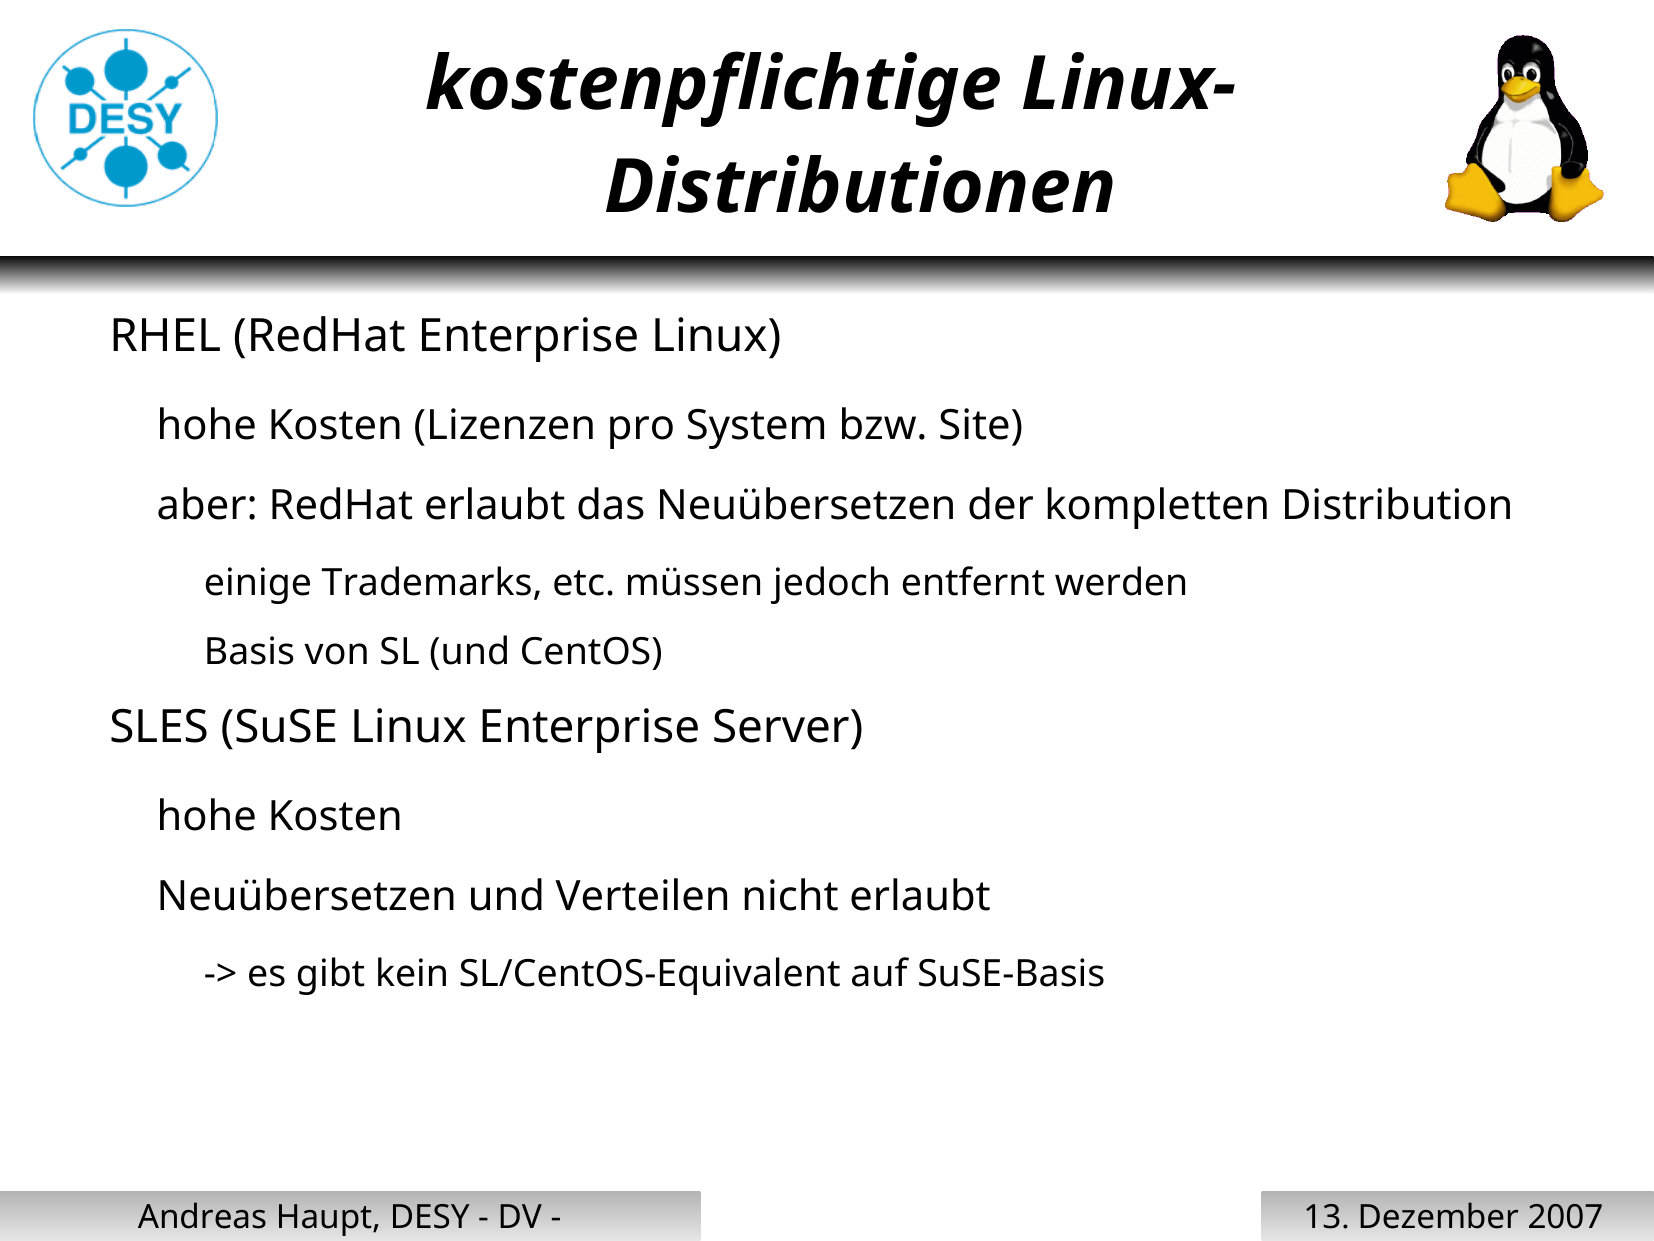

# kostenpflichtige Linux-Distributionen
RHEL (RedHat Enterprise Linux)
hohe Kosten (Lizenzen pro System bzw. Site)
aber: RedHat erlaubt das Neuübersetzen der kompletten Distribution
einige Trademarks, etc. müssen jedoch entfernt werden
Basis von SL (und CentOS)
SLES (SuSE Linux Enterprise Server)
hohe Kosten
Neuübersetzen und Verteilen nicht erlaubt
-> es gibt kein SL/CentOS-Equivalent auf SuSE-Basis